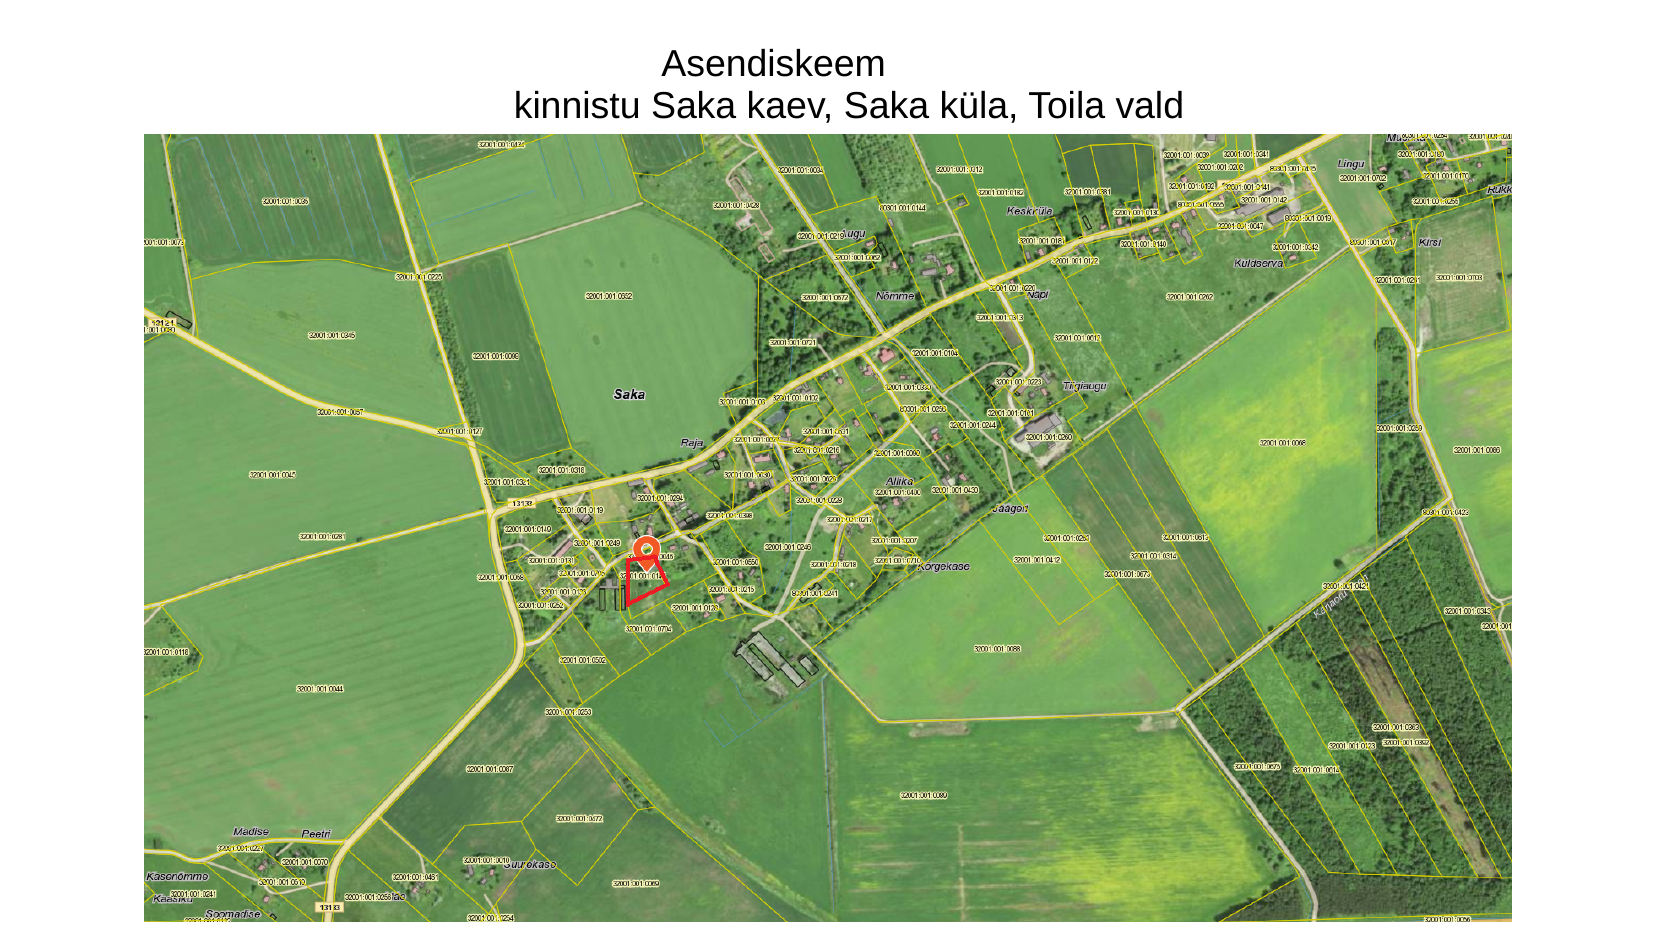

Asendiskeem
					kinnistu Saka kaev, Saka küla, Toila vald